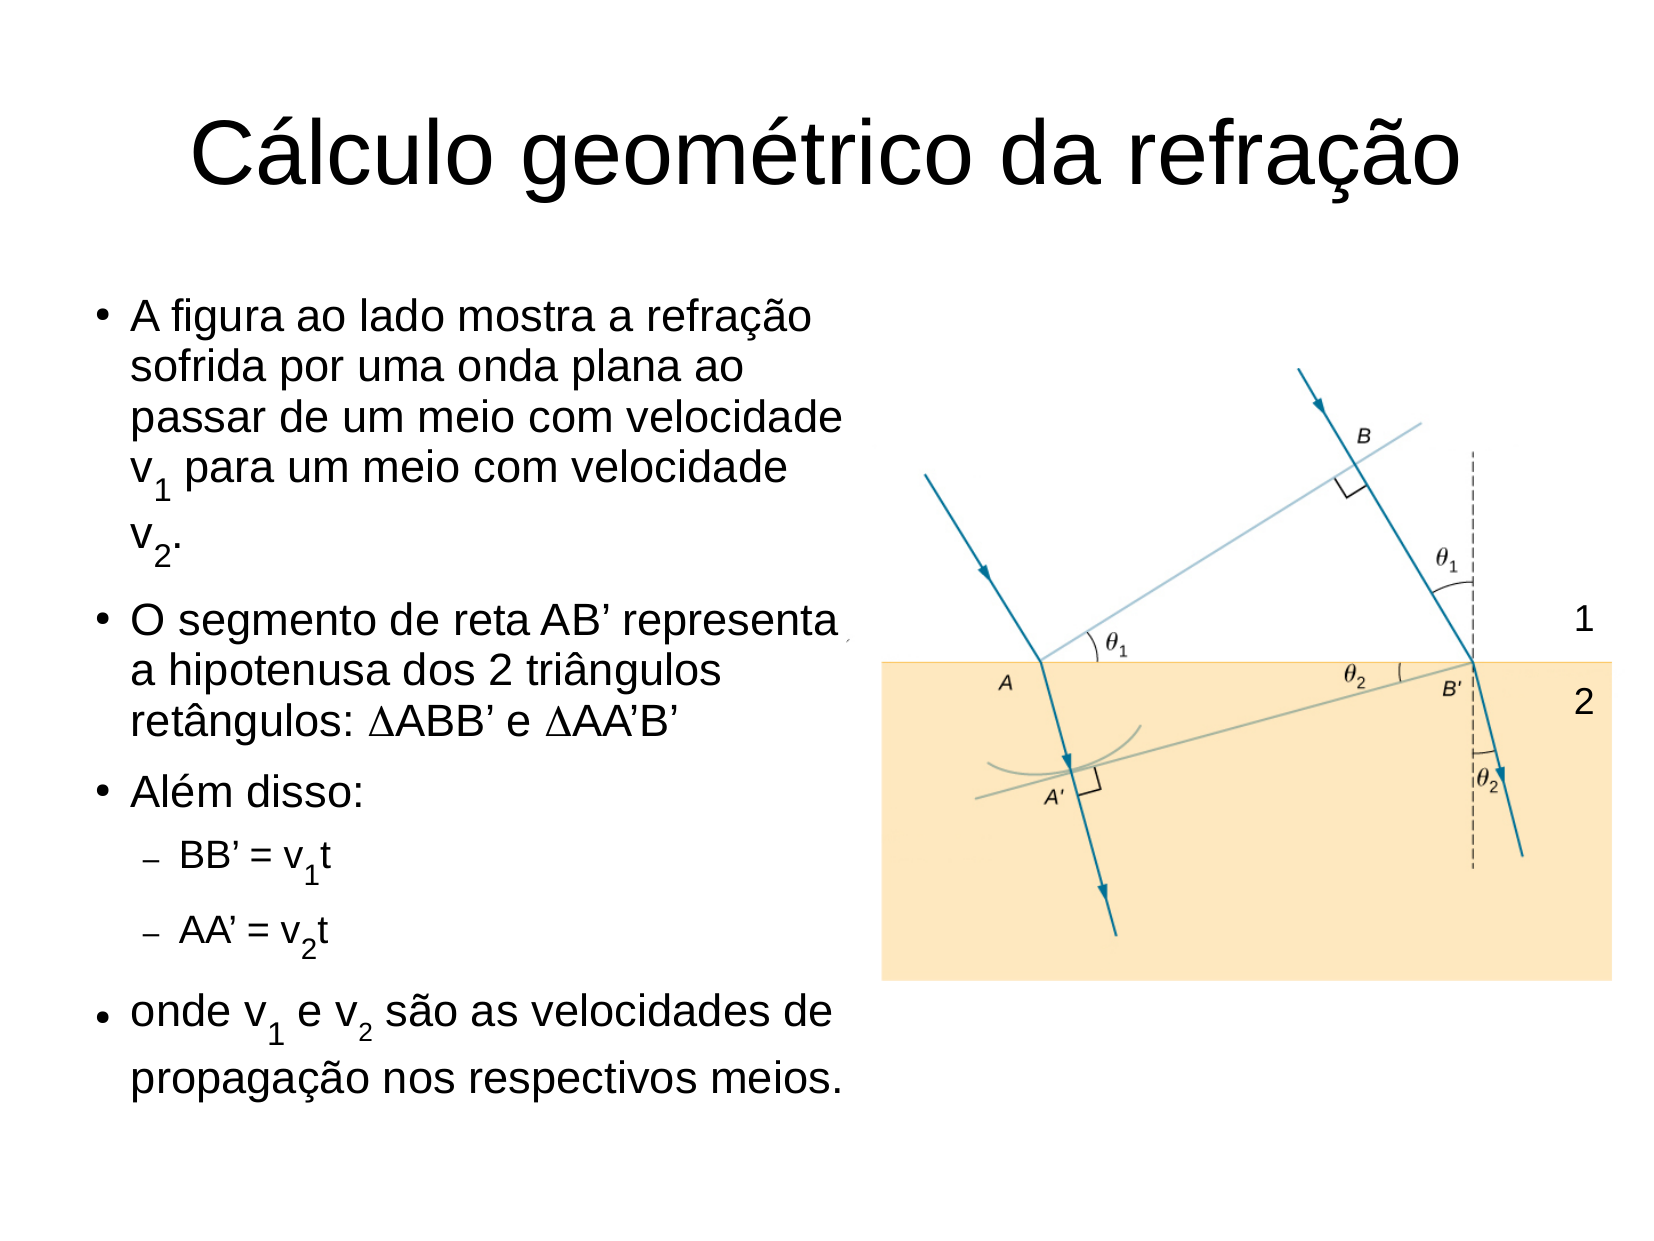

# Cálculo geométrico da refração
A figura ao lado mostra a refração sofrida por uma onda plana ao passar de um meio com velocidade v1 para um meio com velocidade v2.
O segmento de reta AB’ representa a hipotenusa dos 2 triângulos retângulos: DABB’ e DAA’B’
Além disso:
BB’ = v1t
AA’ = v2t
onde v1 e v2 são as velocidades de propagação nos respectivos meios.
1
2